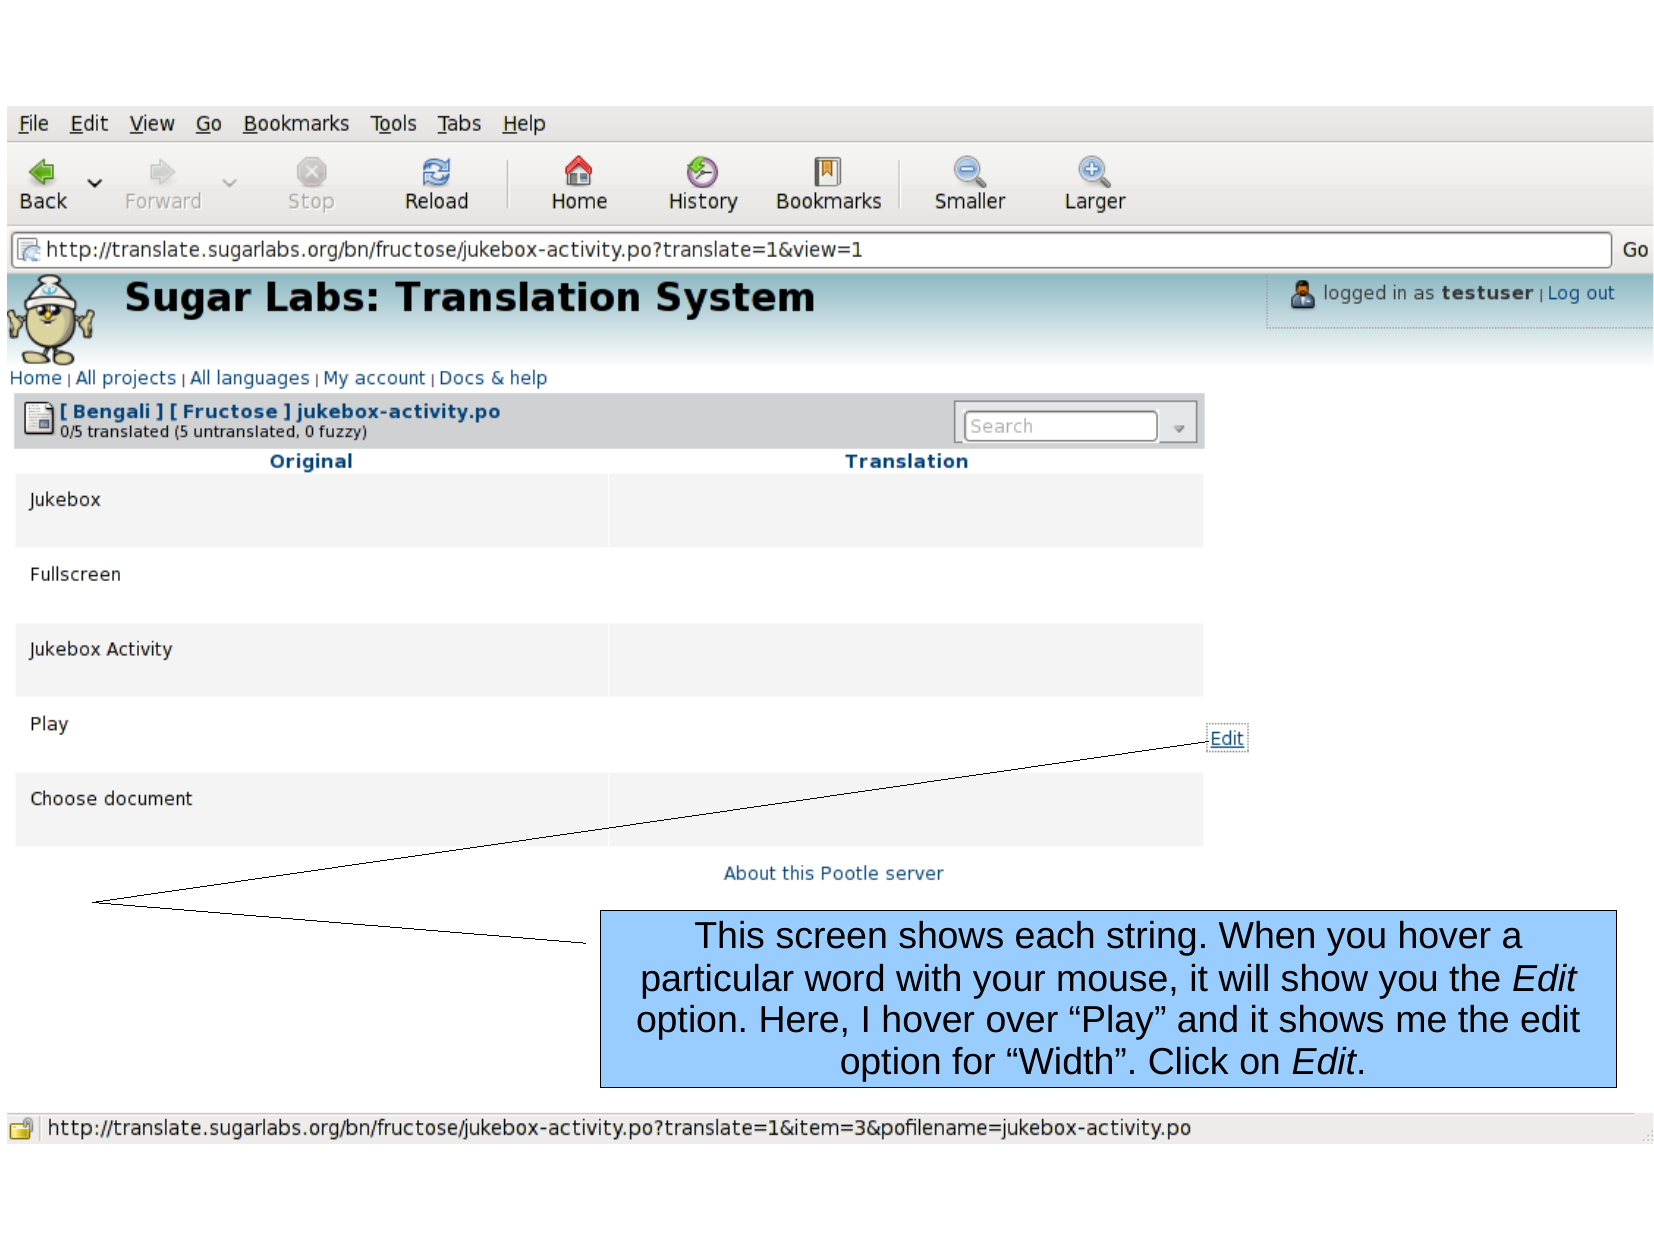

This screen shows each string. When you hover a particular word with your mouse, it will show you the Edit option. Here, I hover over “Play” and it shows me the edit option for “Width”. Click on Edit.